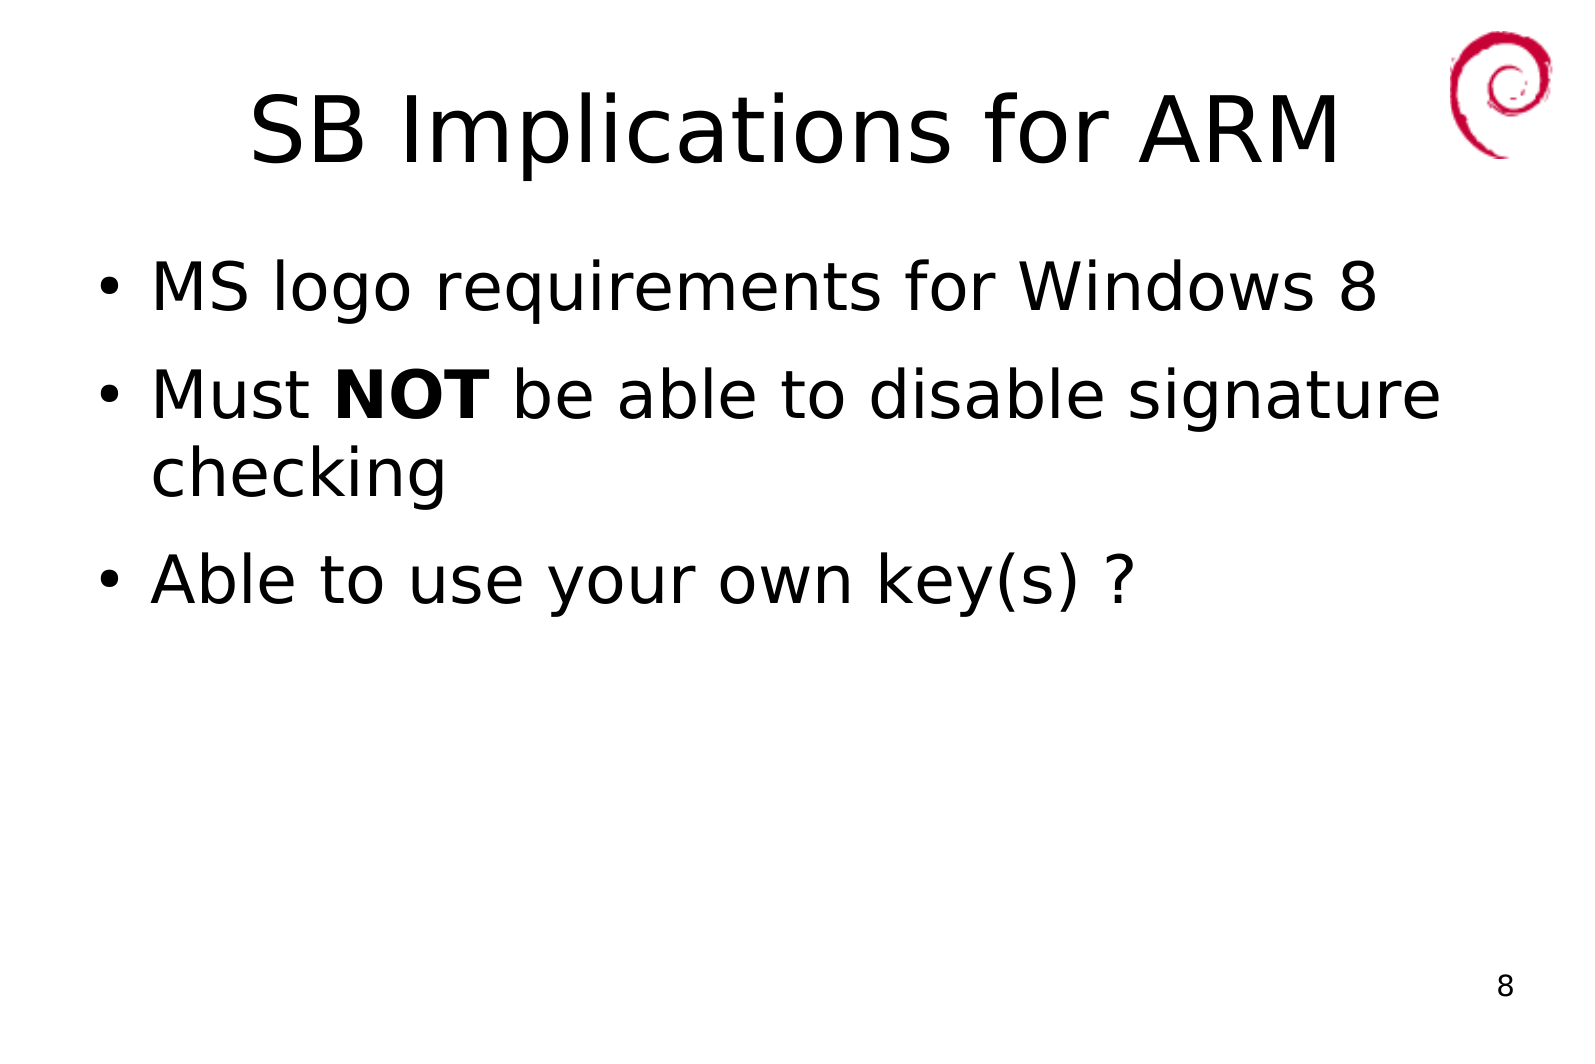

# SB Implications for ARM
MS logo requirements for Windows 8
Must NOT be able to disable signature checking
Able to use your own key(s) ?
8